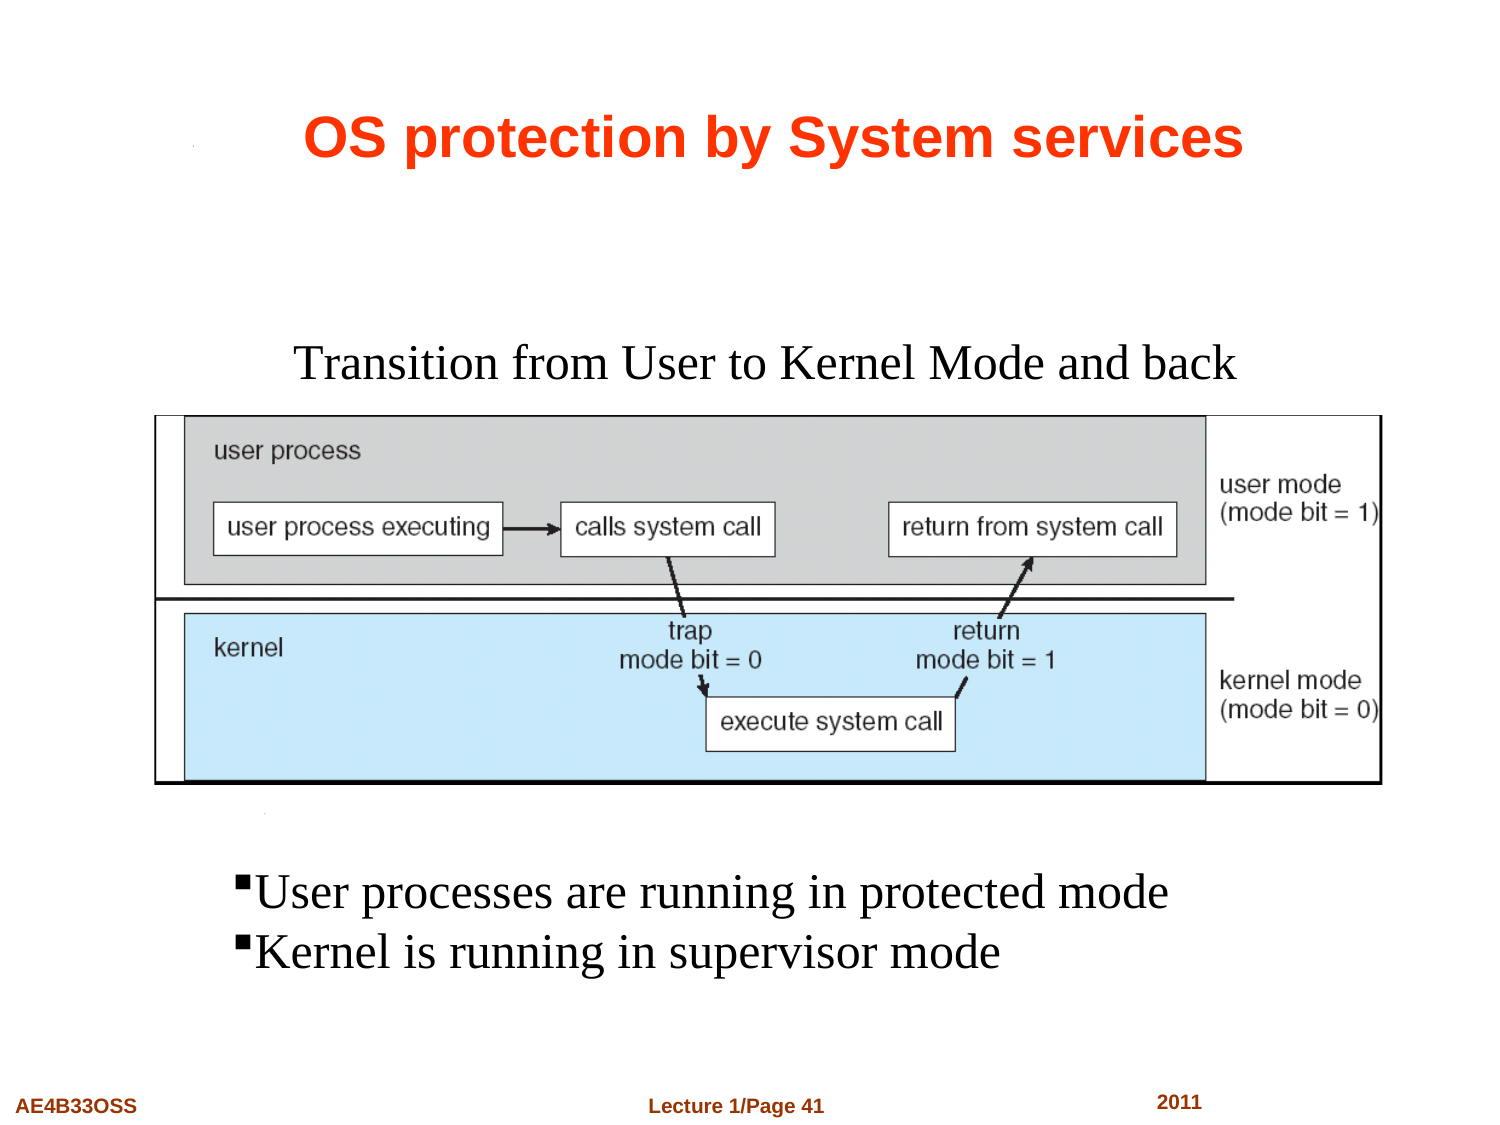

# OS protection by System services
Transition from User to Kernel Mode and back
User processes are running in protected mode
Kernel is running in supervisor mode